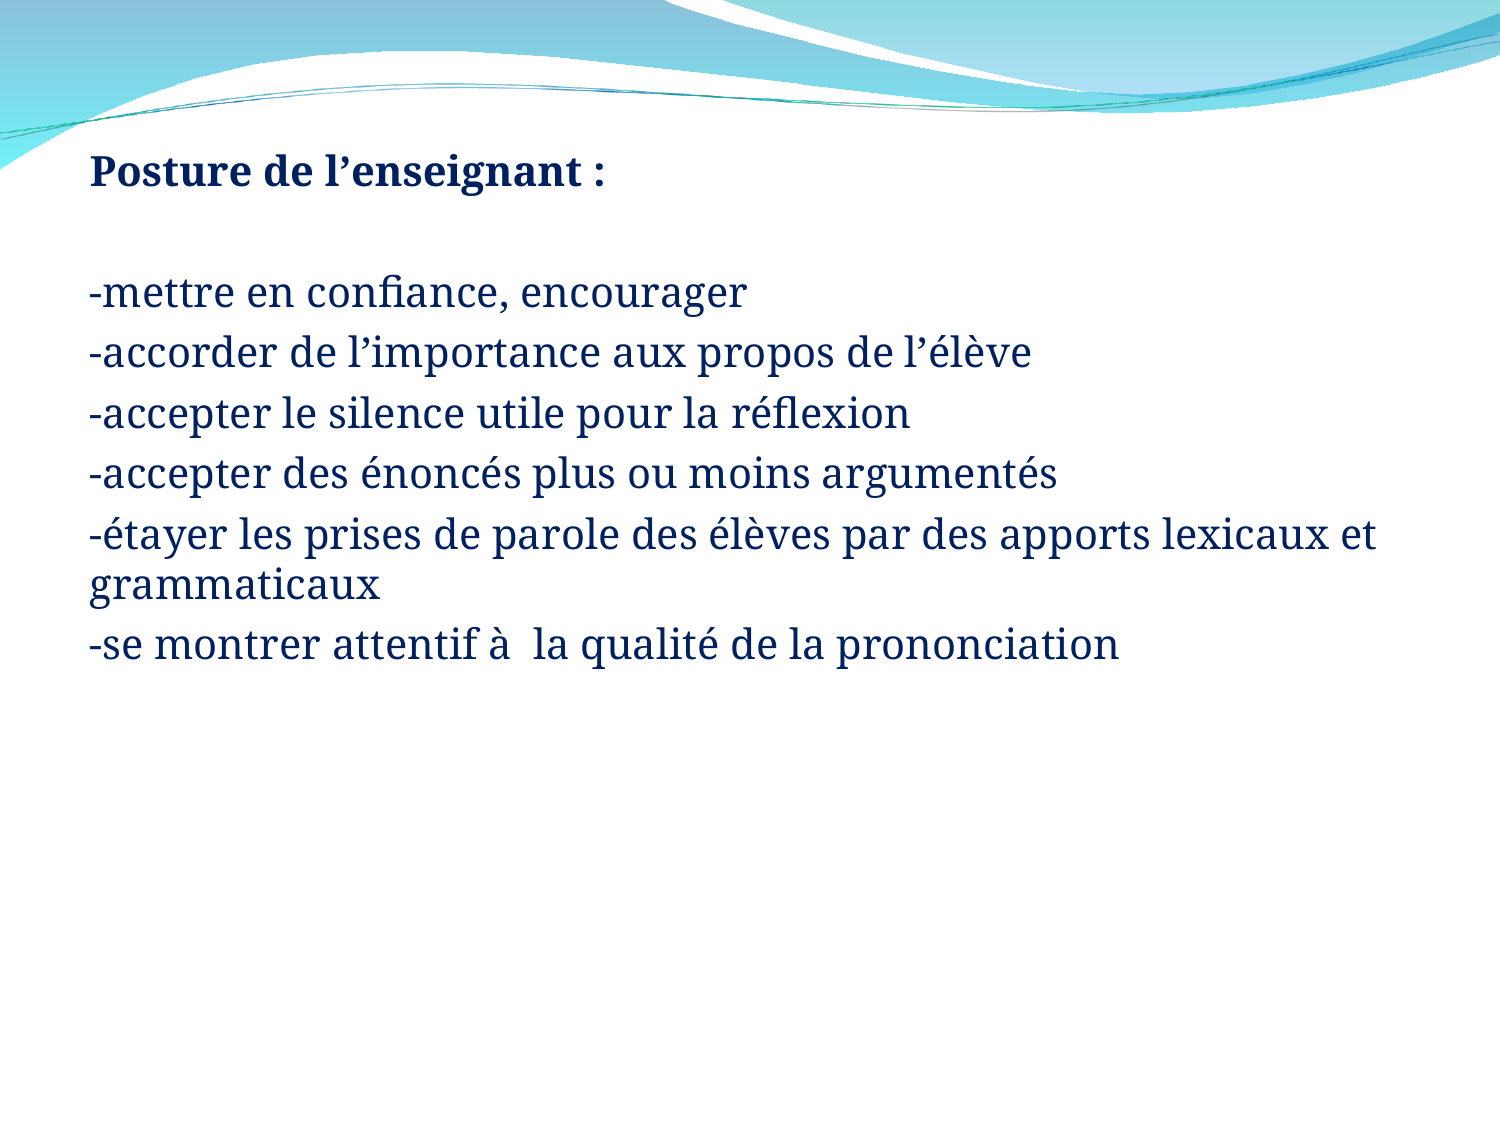

# Posture de l’enseignant :
-mettre en confiance, encourager
-accorder de l’importance aux propos de l’élève
-accepter le silence utile pour la réflexion
-accepter des énoncés plus ou moins argumentés
-étayer les prises de parole des élèves par des apports lexicaux et grammaticaux
-se montrer attentif à la qualité de la prononciation